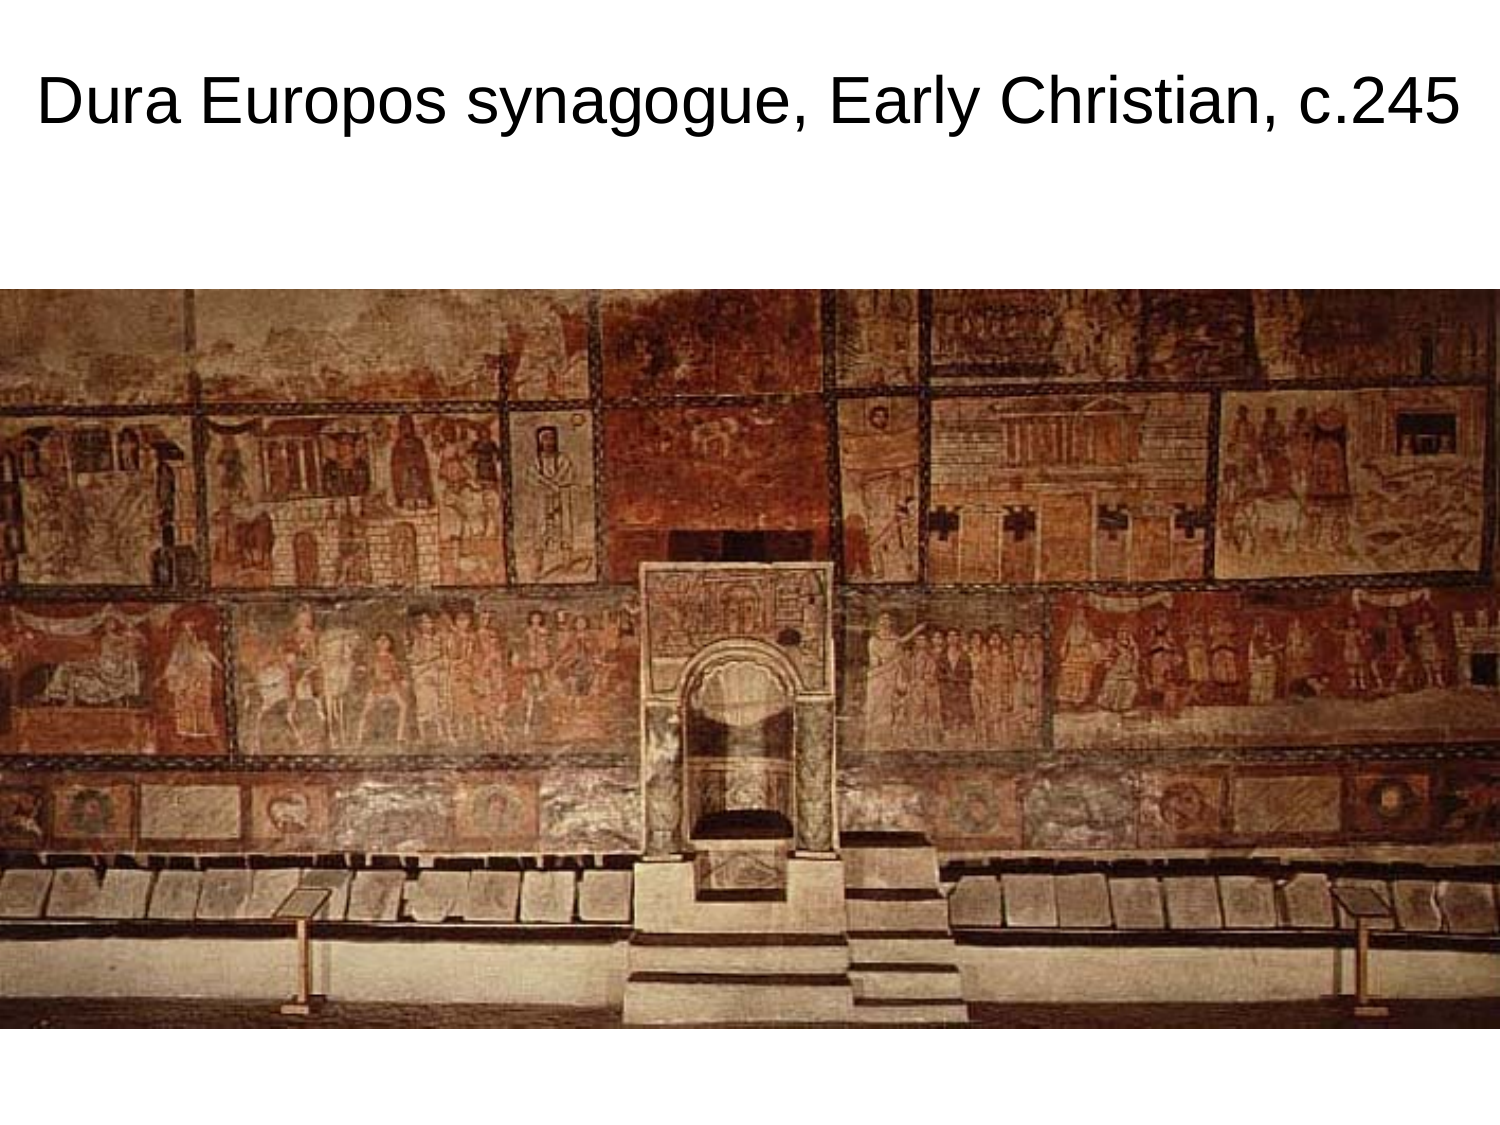

# Dura Europos synagogue, Early Christian, c.245